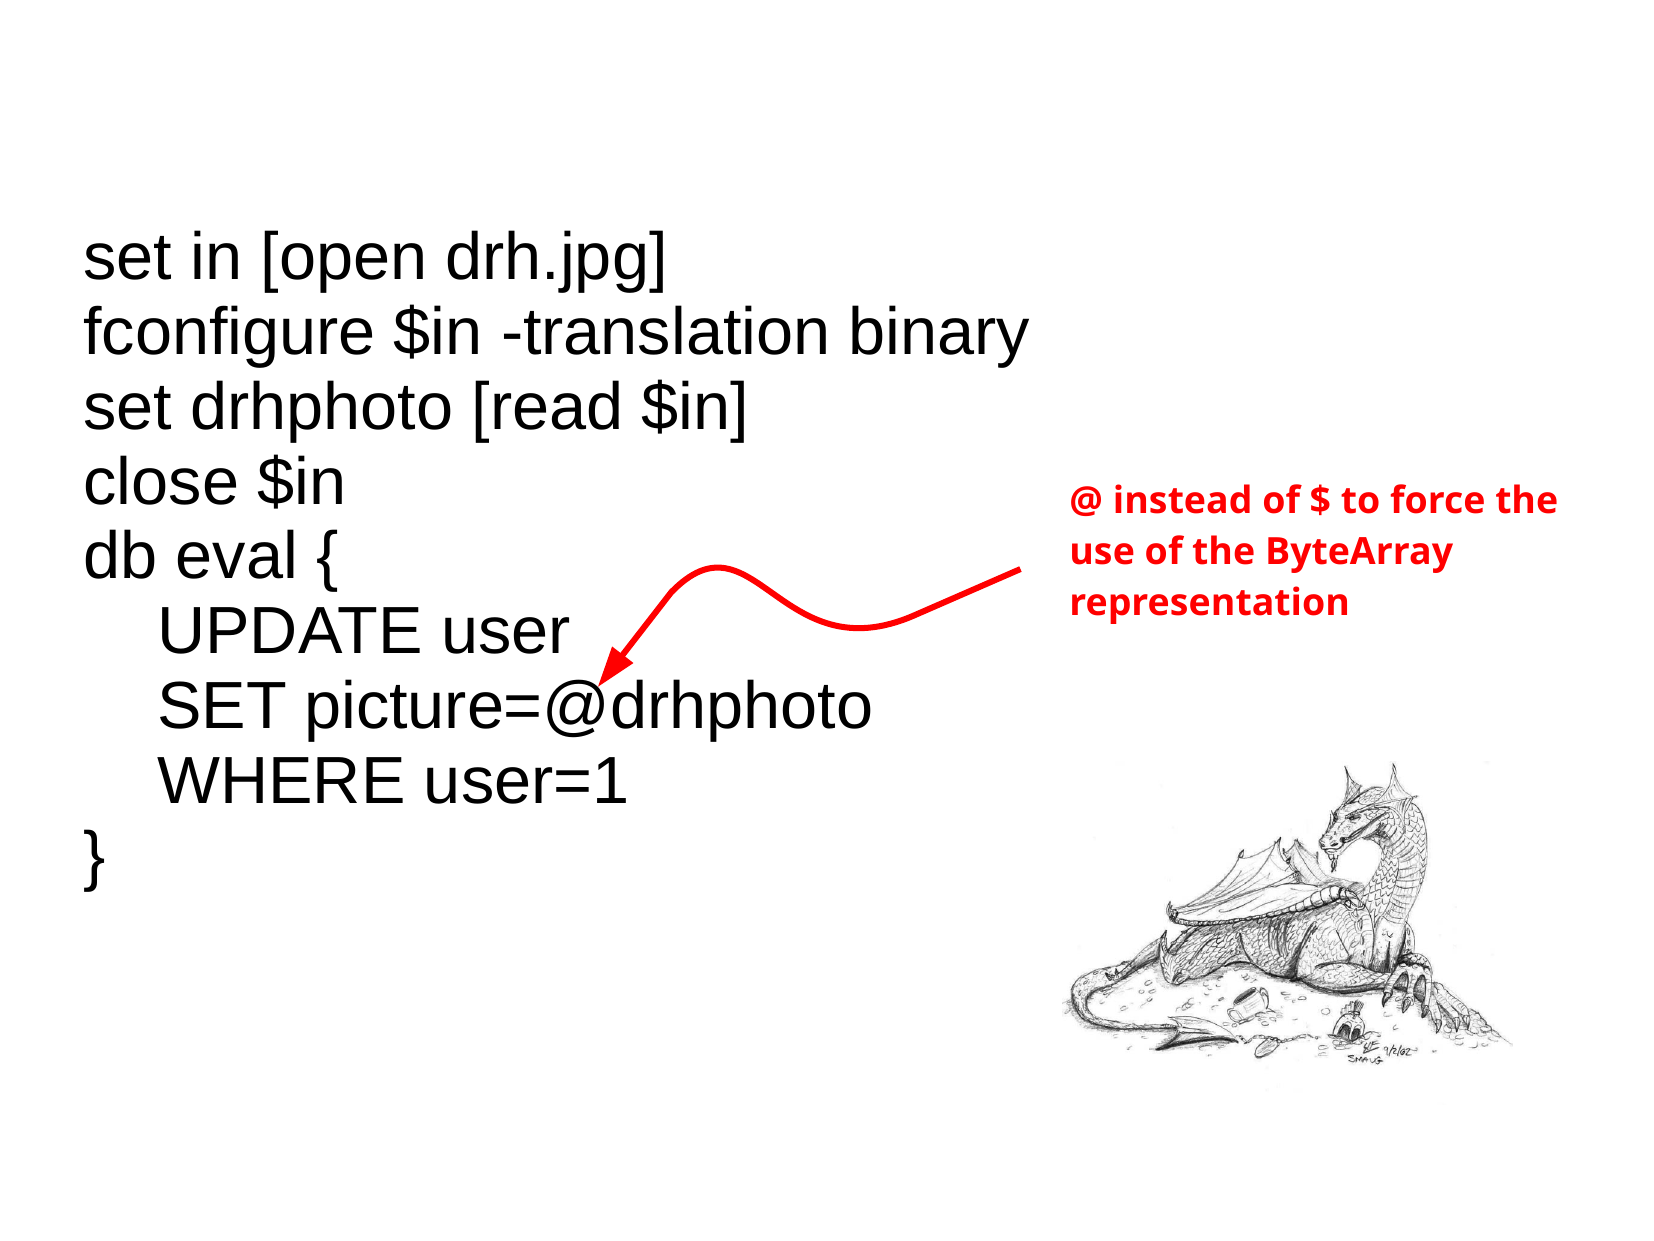

set in [open drh.jpg]
fconfigure $in -translation binary
set drhphoto [read $in]
close $in
db eval {
 UPDATE user
 SET picture=@drhphoto
 WHERE user=1
}
@ instead of $ to force the
use of the ByteArray
representation